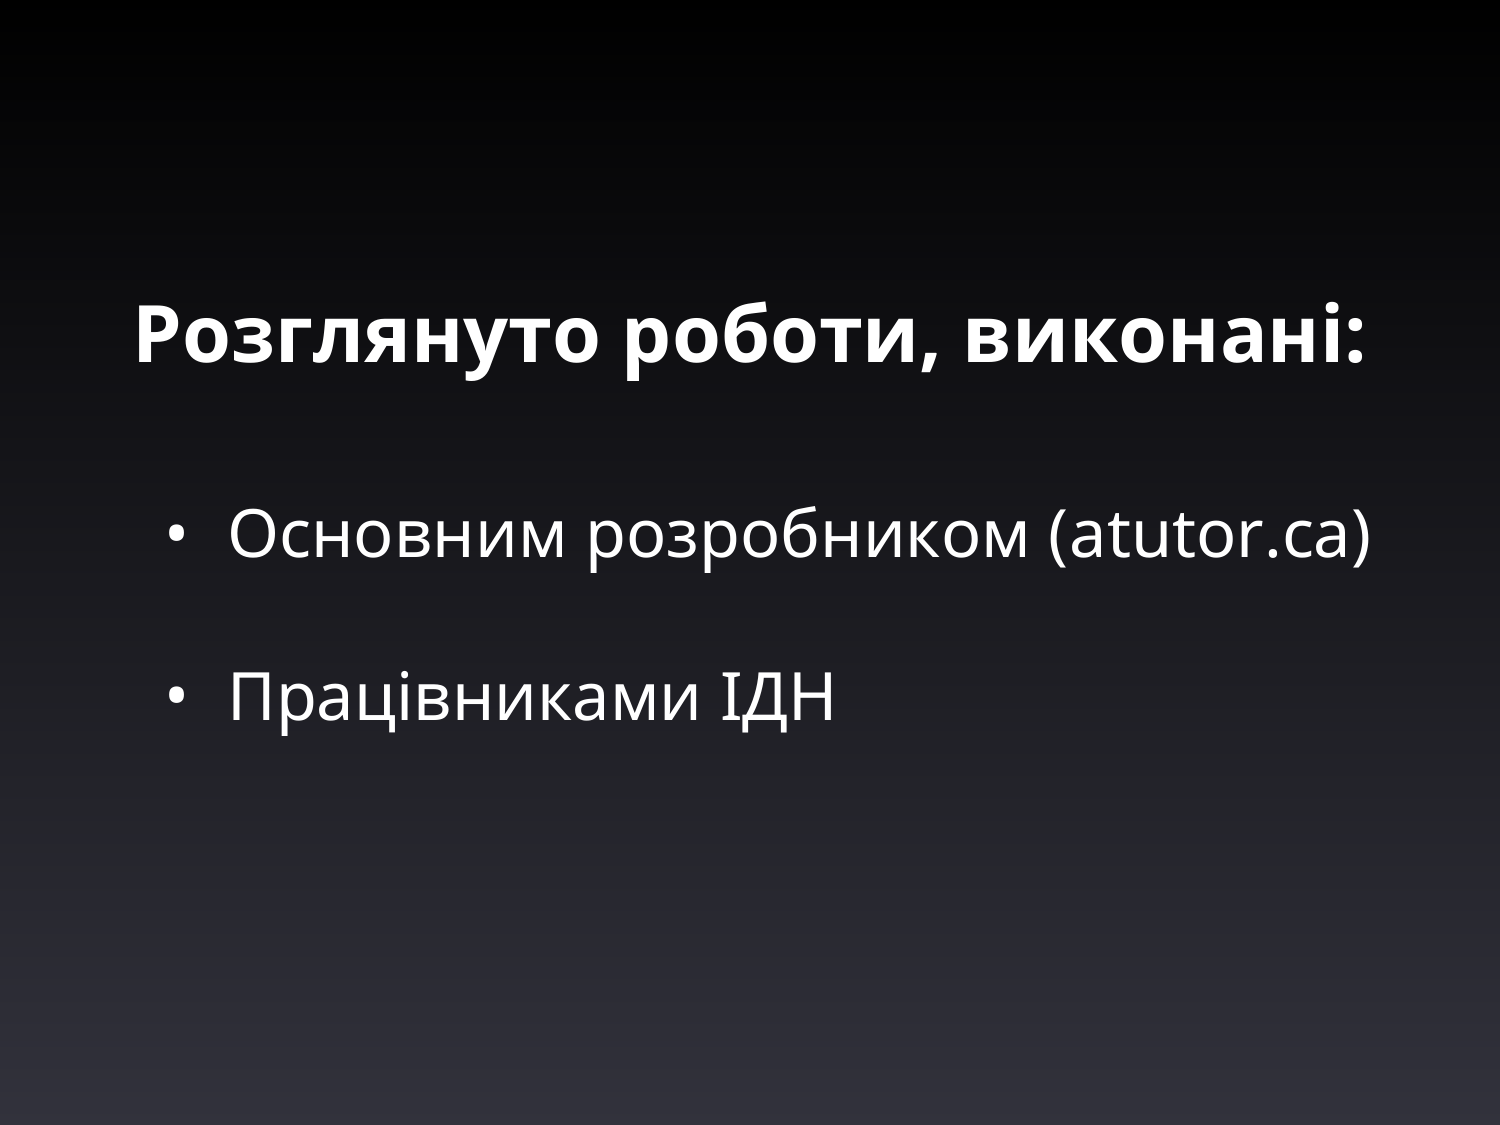

# Розглянуто роботи, виконані:
Основним розробником (atutor.ca)
Працівниками ІДН